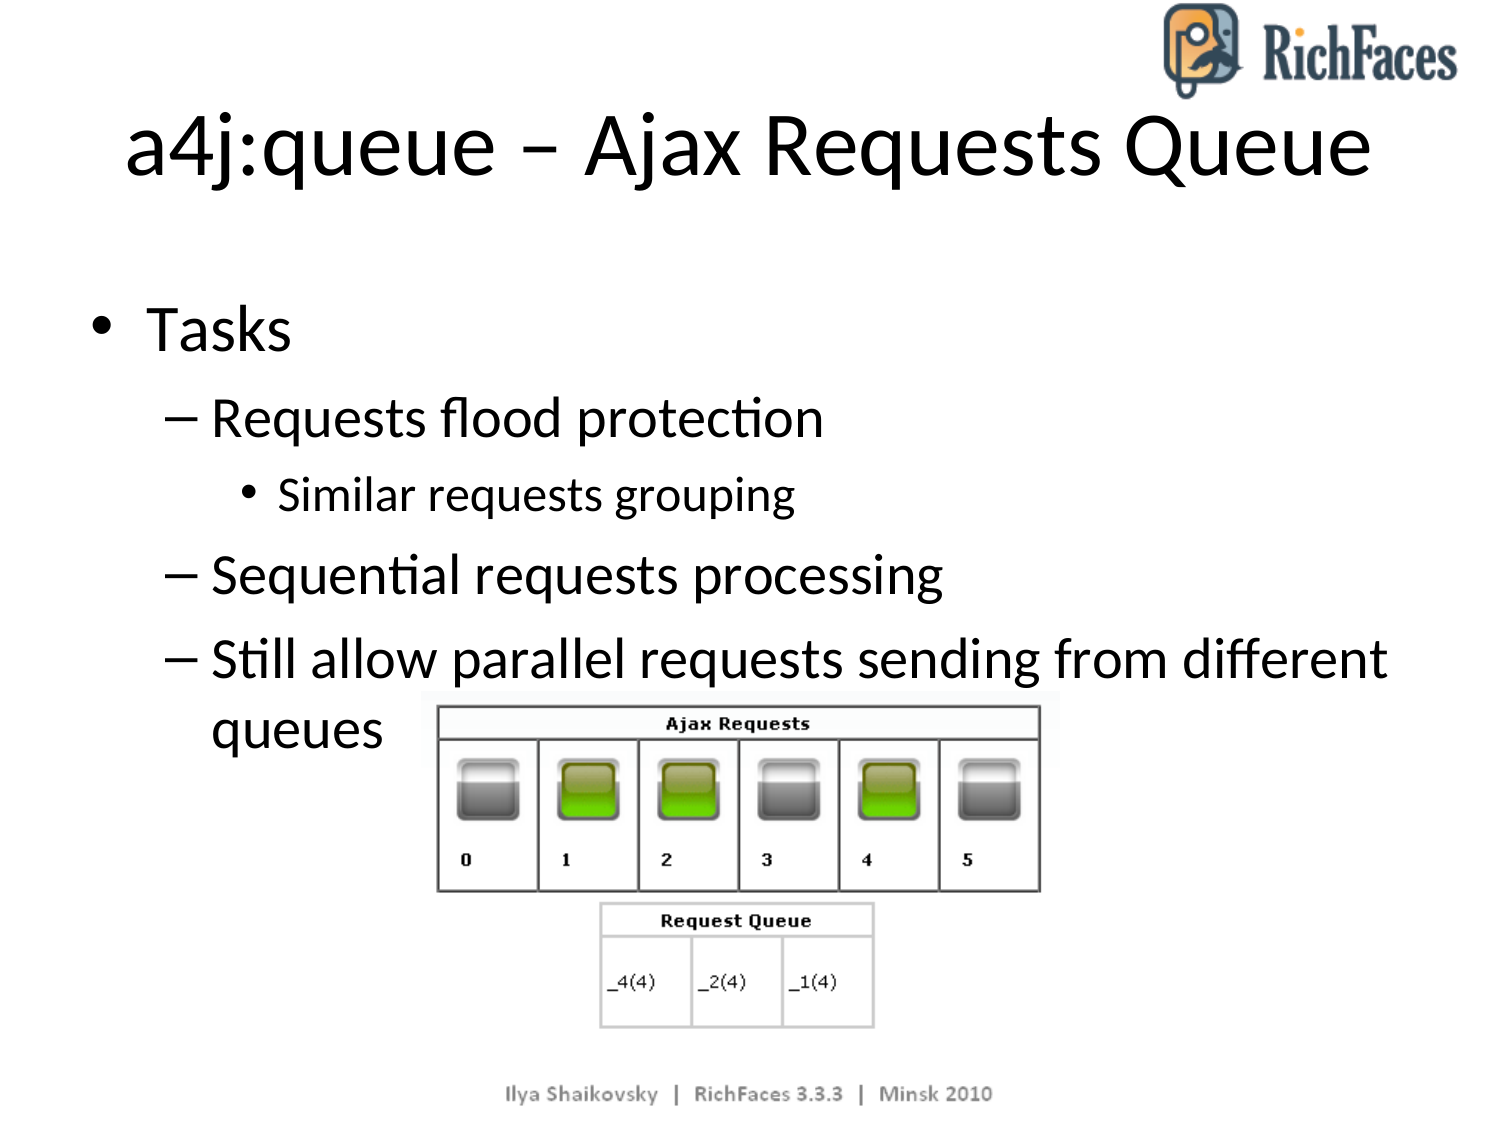

# a4j:queue – Ajax Requests Queue
Tasks
Requests flood protection
Similar requests grouping
Sequential requests processing
Still allow parallel requests sending from different queues